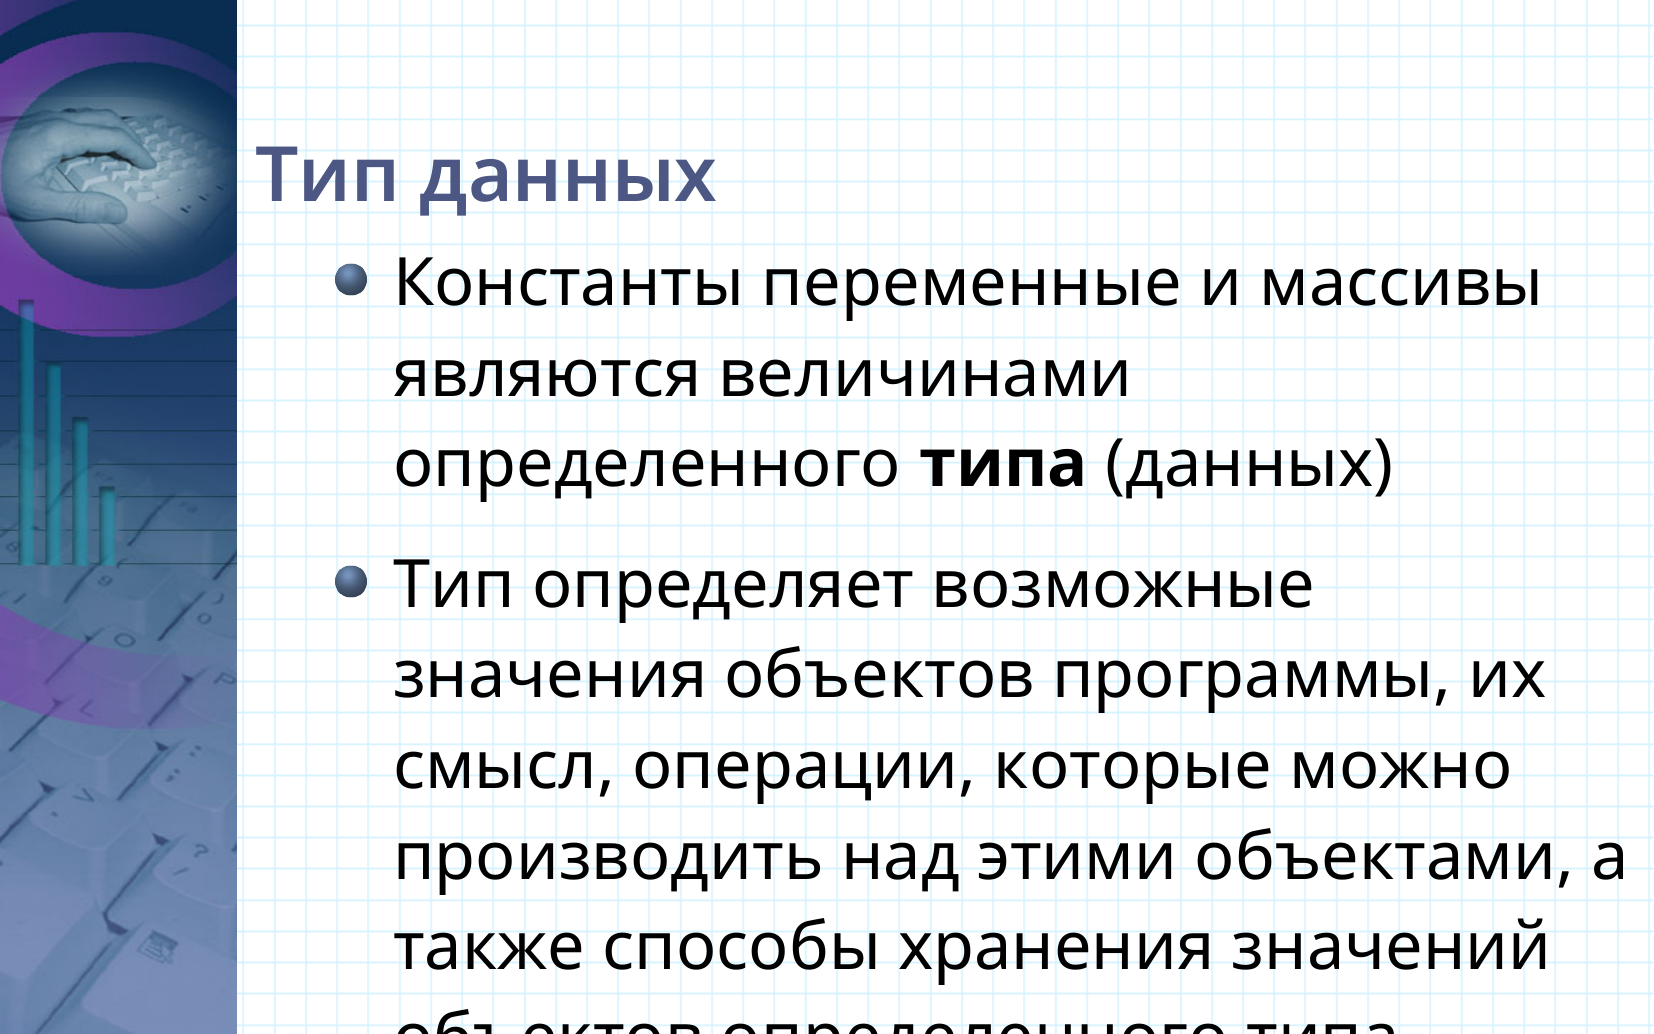

# Тип данных
Константы переменные и массивы являются величинами определенного типа (данных)
Тип определяет возможные значения объектов программы, их смысл, операции, которые можно производить над этими объектами, а также способы хранения значений объектов определенного типа